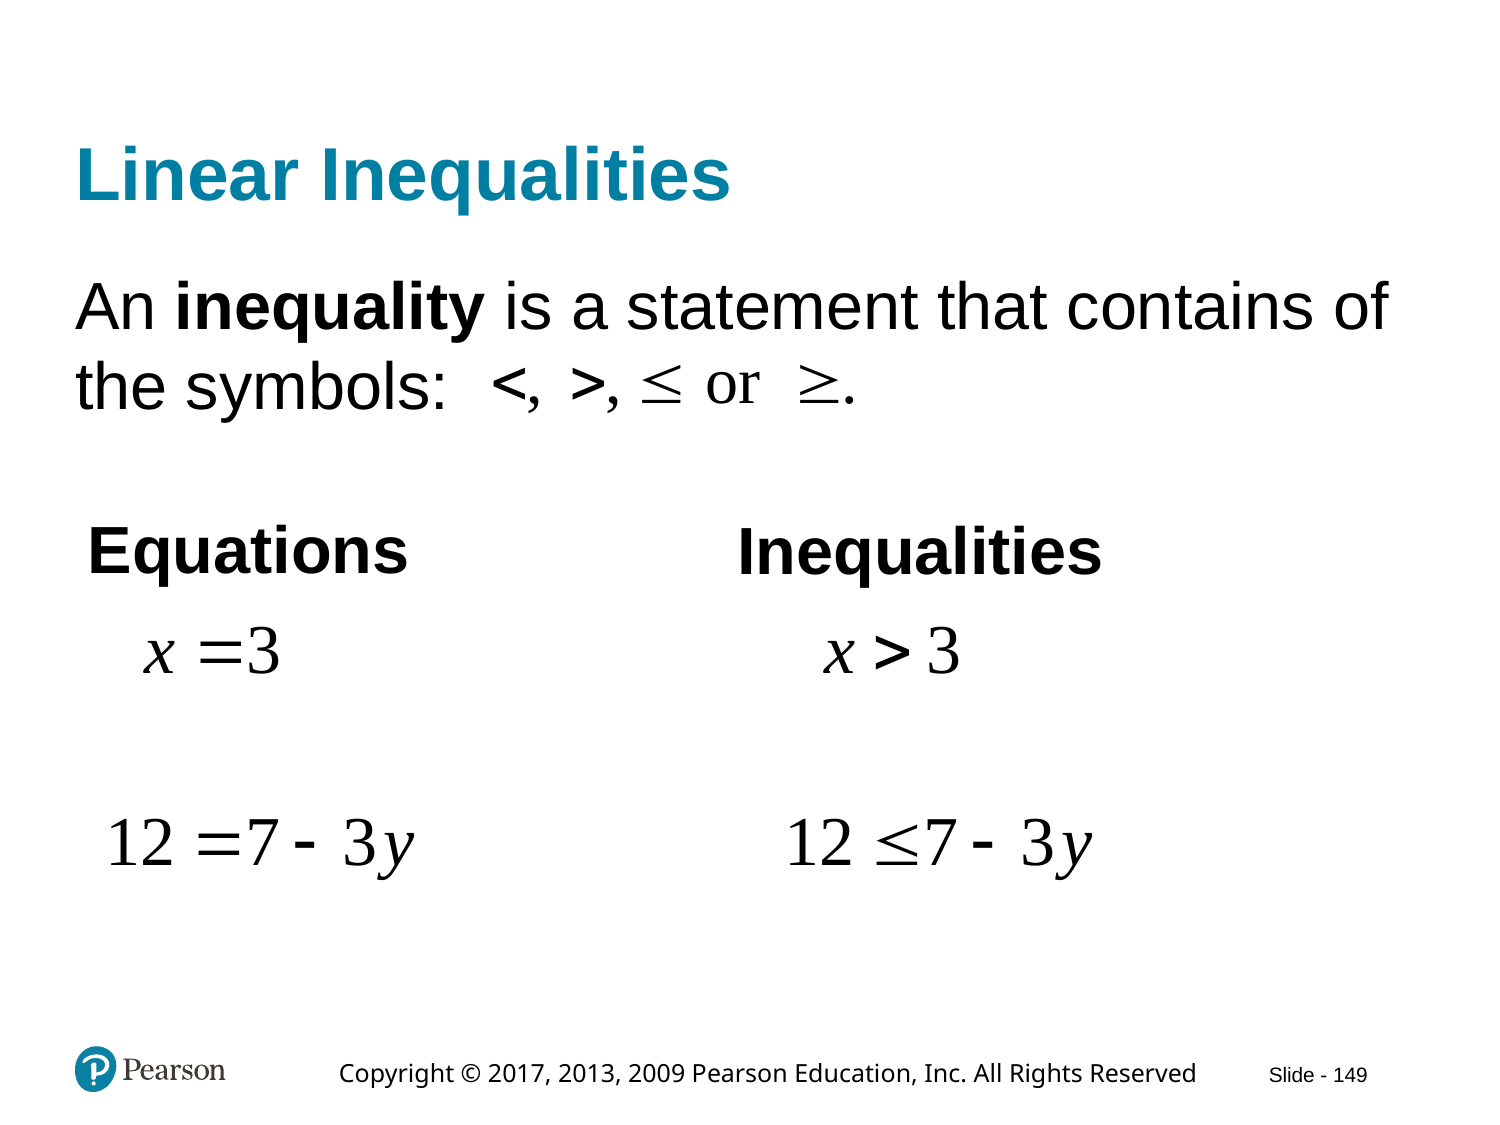

# Linear Inequalities
An inequality is a statement that contains of the symbols:
Equations
Inequalities